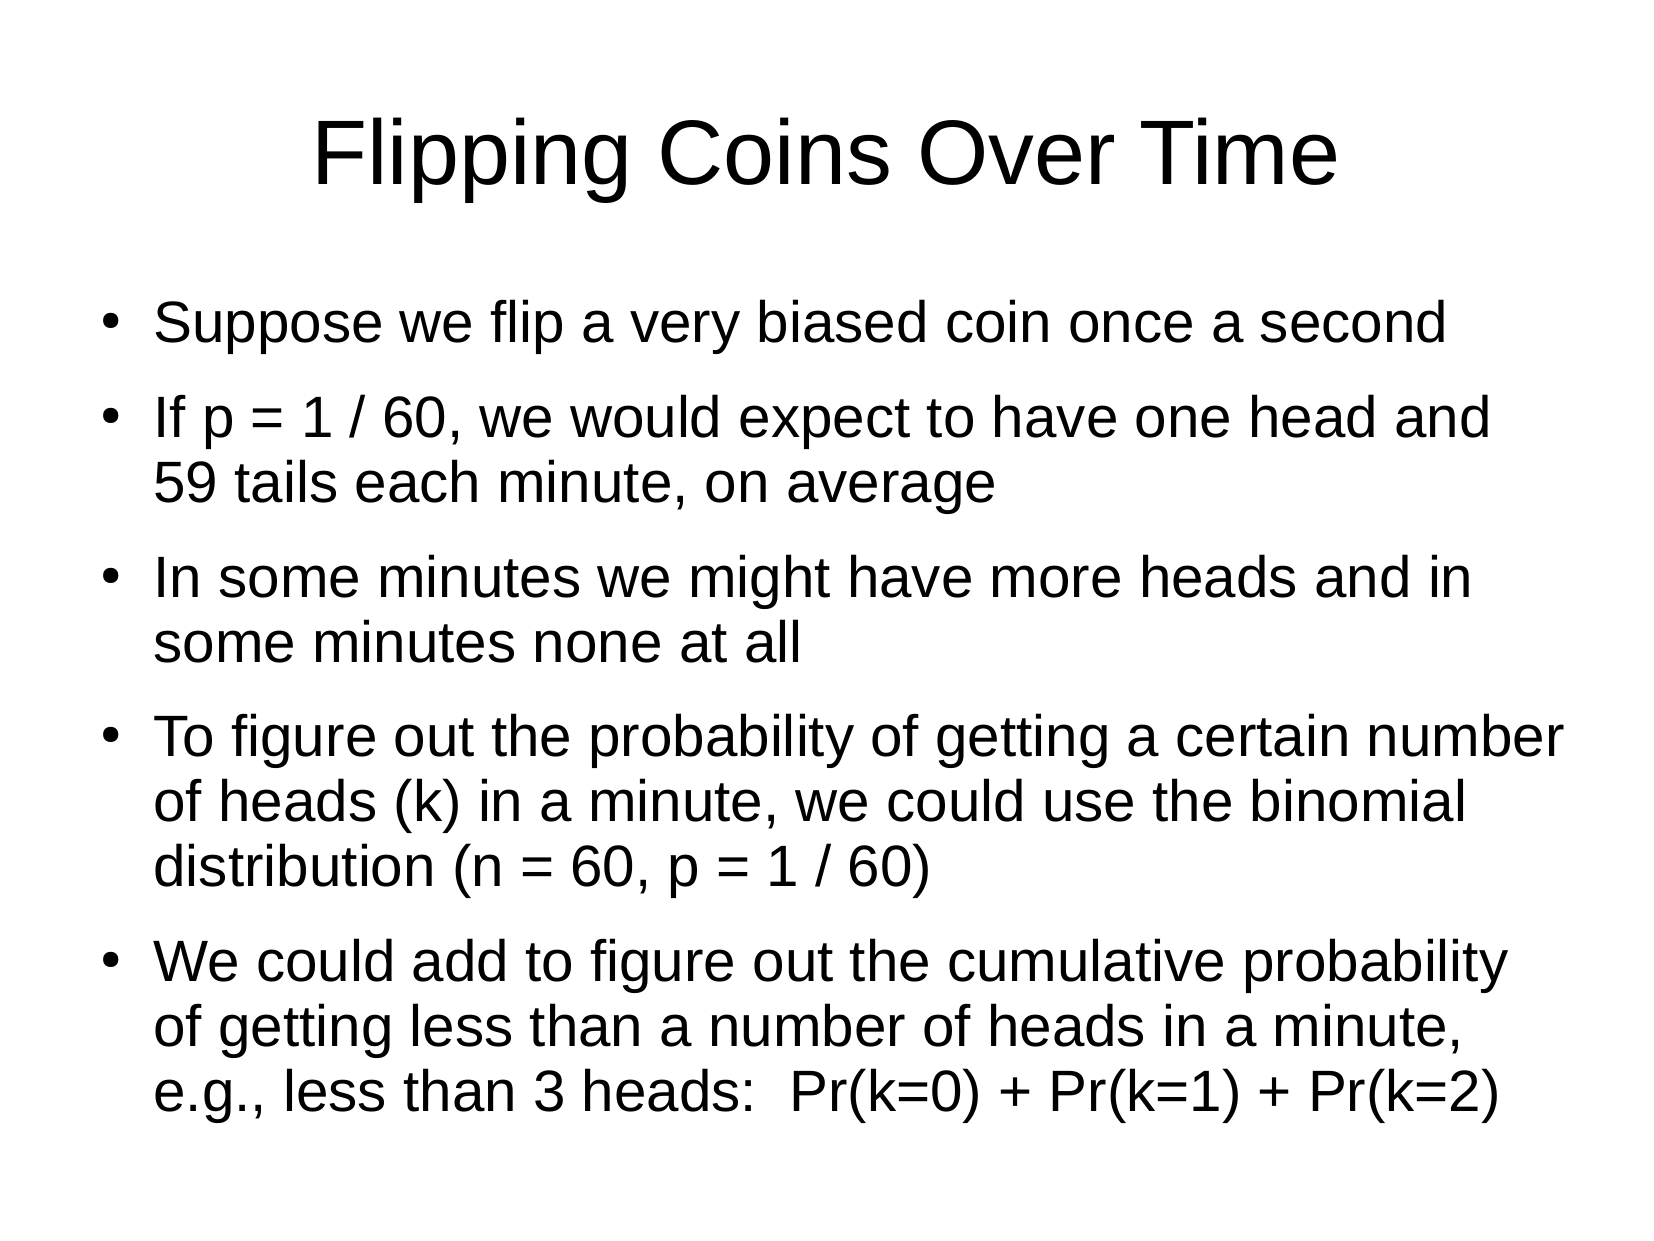

# Flipping Coins Over Time
Suppose we flip a very biased coin once a second
If p = 1 / 60, we would expect to have one head and 59 tails each minute, on average
In some minutes we might have more heads and in some minutes none at all
To figure out the probability of getting a certain number of heads (k) in a minute, we could use the binomial distribution (n = 60, p = 1 / 60)
We could add to figure out the cumulative probability of getting less than a number of heads in a minute, e.g., less than 3 heads: Pr(k=0) + Pr(k=1) + Pr(k=2)